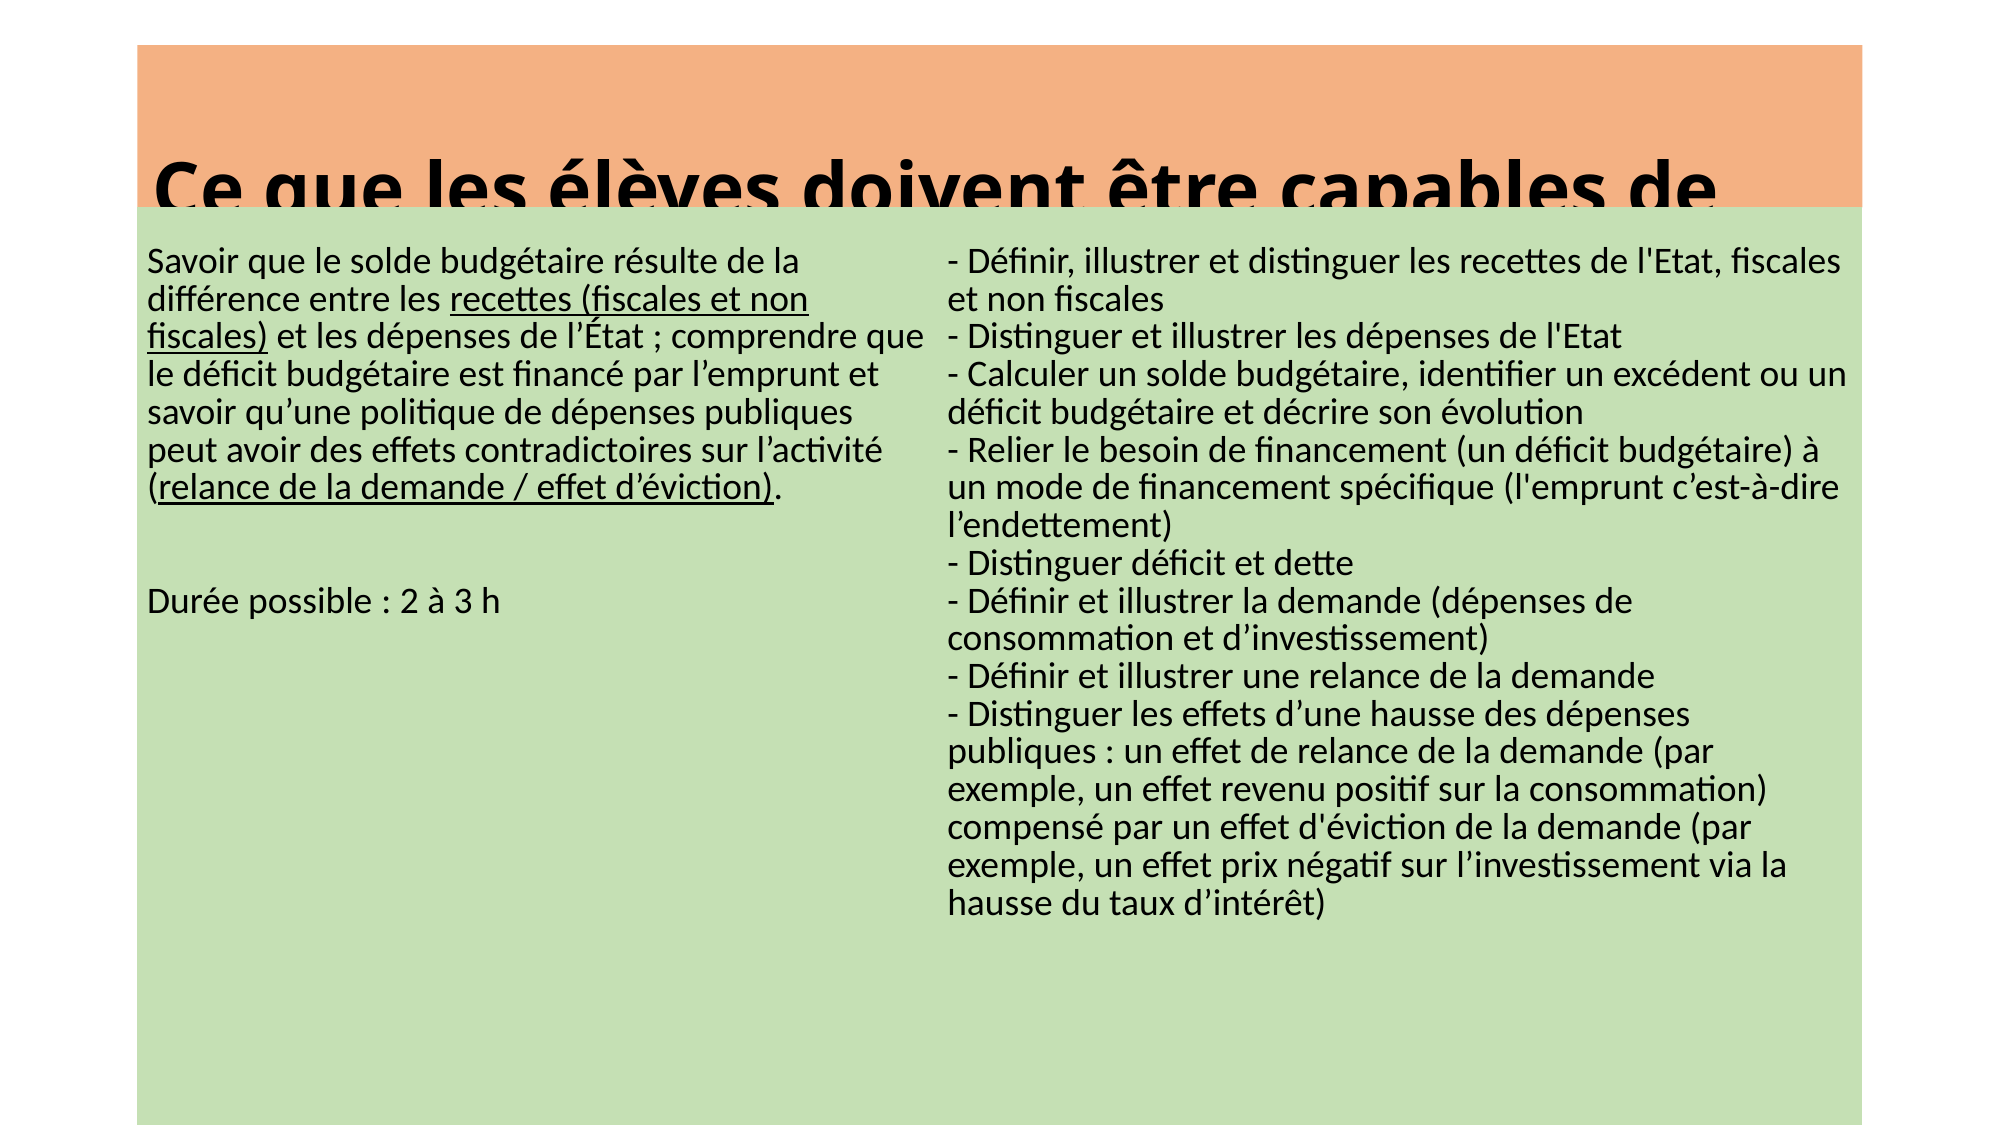

# Ce que les élèves doivent être capables de faire à la fin du cours (10 heures) :
| Savoir que le solde budgétaire résulte de la différence entre les recettes (fiscales et non fiscales) et les dépenses de l’État ; comprendre que le déficit budgétaire est financé par l’emprunt et savoir qu’une politique de dépenses publiques peut avoir des effets contradictoires sur l’activité (relance de la demande / effet d’éviction).   Durée possible : 2 à 3 h | - Définir, illustrer et distinguer les recettes de l'Etat, fiscales et non fiscales - Distinguer et illustrer les dépenses de l'Etat - Calculer un solde budgétaire, identifier un excédent ou un déficit budgétaire et décrire son évolution - Relier le besoin de financement (un déficit budgétaire) à un mode de financement spécifique (l'emprunt c’est-à-dire l’endettement) - Distinguer déficit et dette - Définir et illustrer la demande (dépenses de consommation et d’investissement) - Définir et illustrer une relance de la demande - Distinguer les effets d’une hausse des dépenses publiques : un effet de relance de la demande (par exemple, un effet revenu positif sur la consommation) compensé par un effet d'éviction de la demande (par exemple, un effet prix négatif sur l’investissement via la hausse du taux d’intérêt) |
| --- | --- |